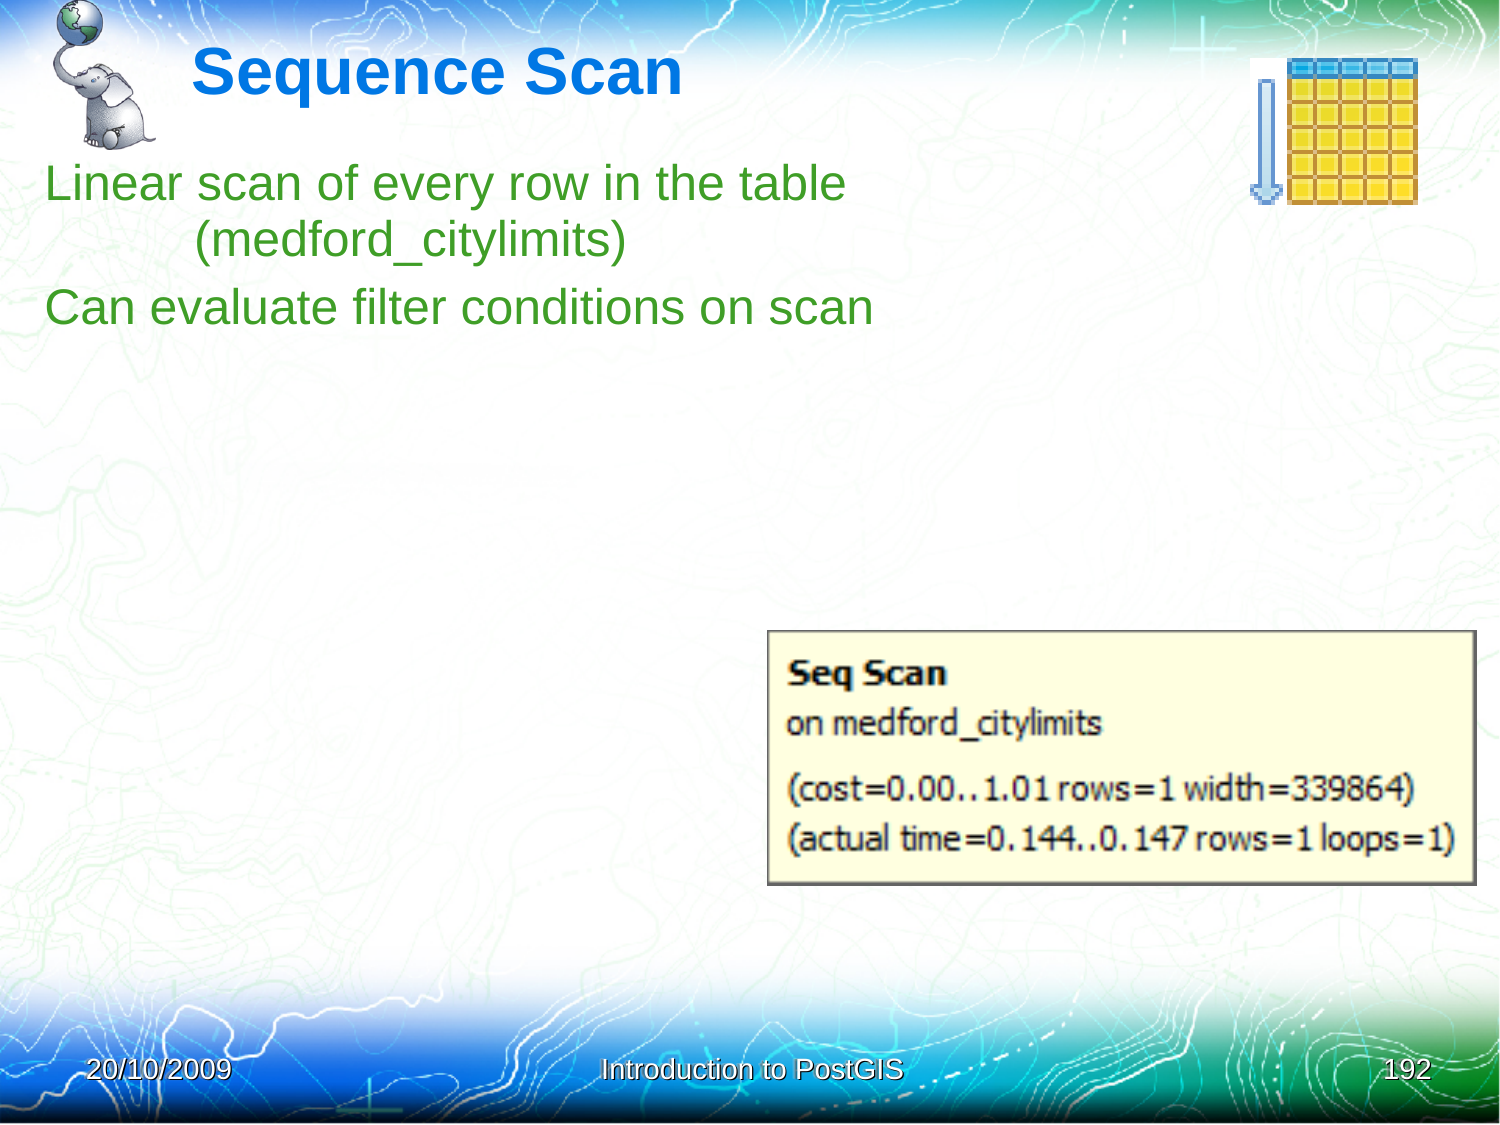

# Sequence Scan
Linear scan of every row in the table
	(medford_citylimits)
Can evaluate filter conditions on scan
20/10/2009
Introduction to PostGIS
192